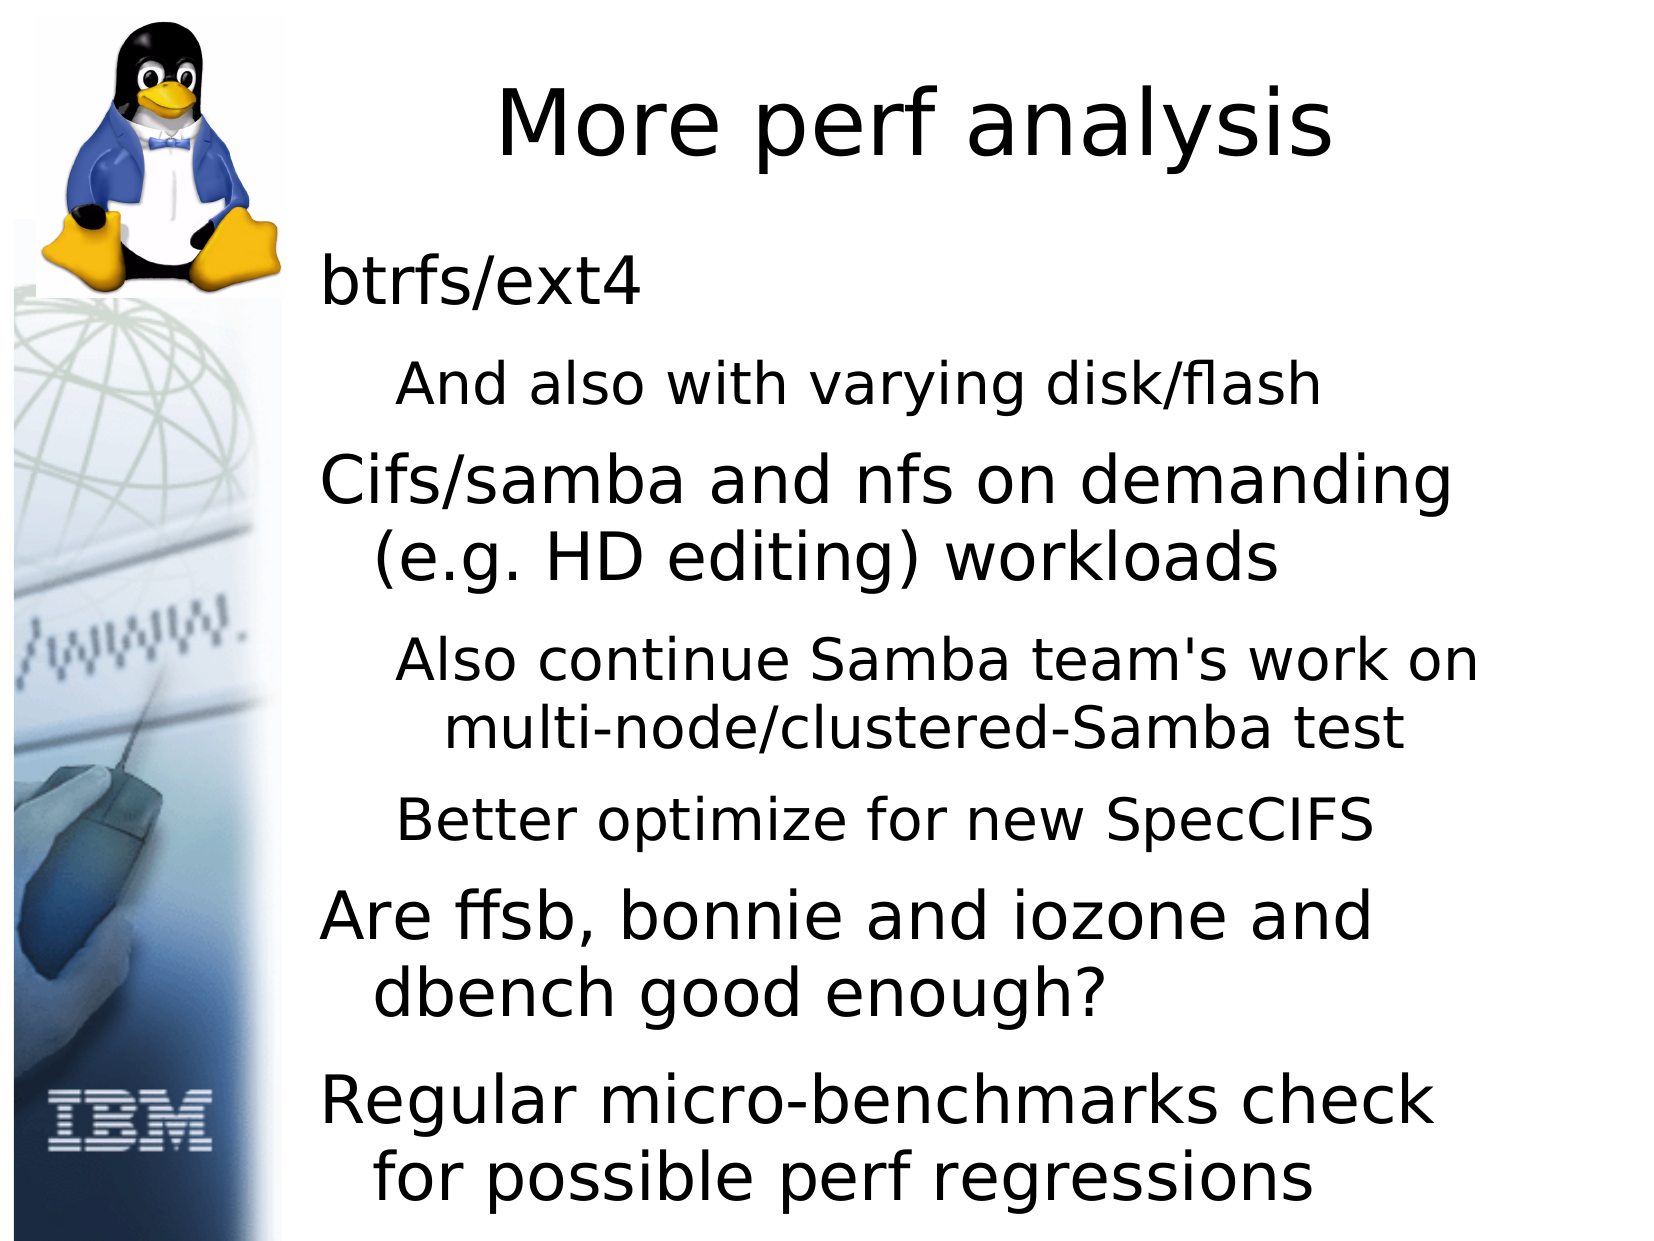

# More perf analysis
btrfs/ext4
And also with varying disk/flash
Cifs/samba and nfs on demanding (e.g. HD editing) workloads
Also continue Samba team's work on multi-node/clustered-Samba test
Better optimize for new SpecCIFS
Are ffsb, bonnie and iozone and dbench good enough?
Regular micro-benchmarks check for possible perf regressions